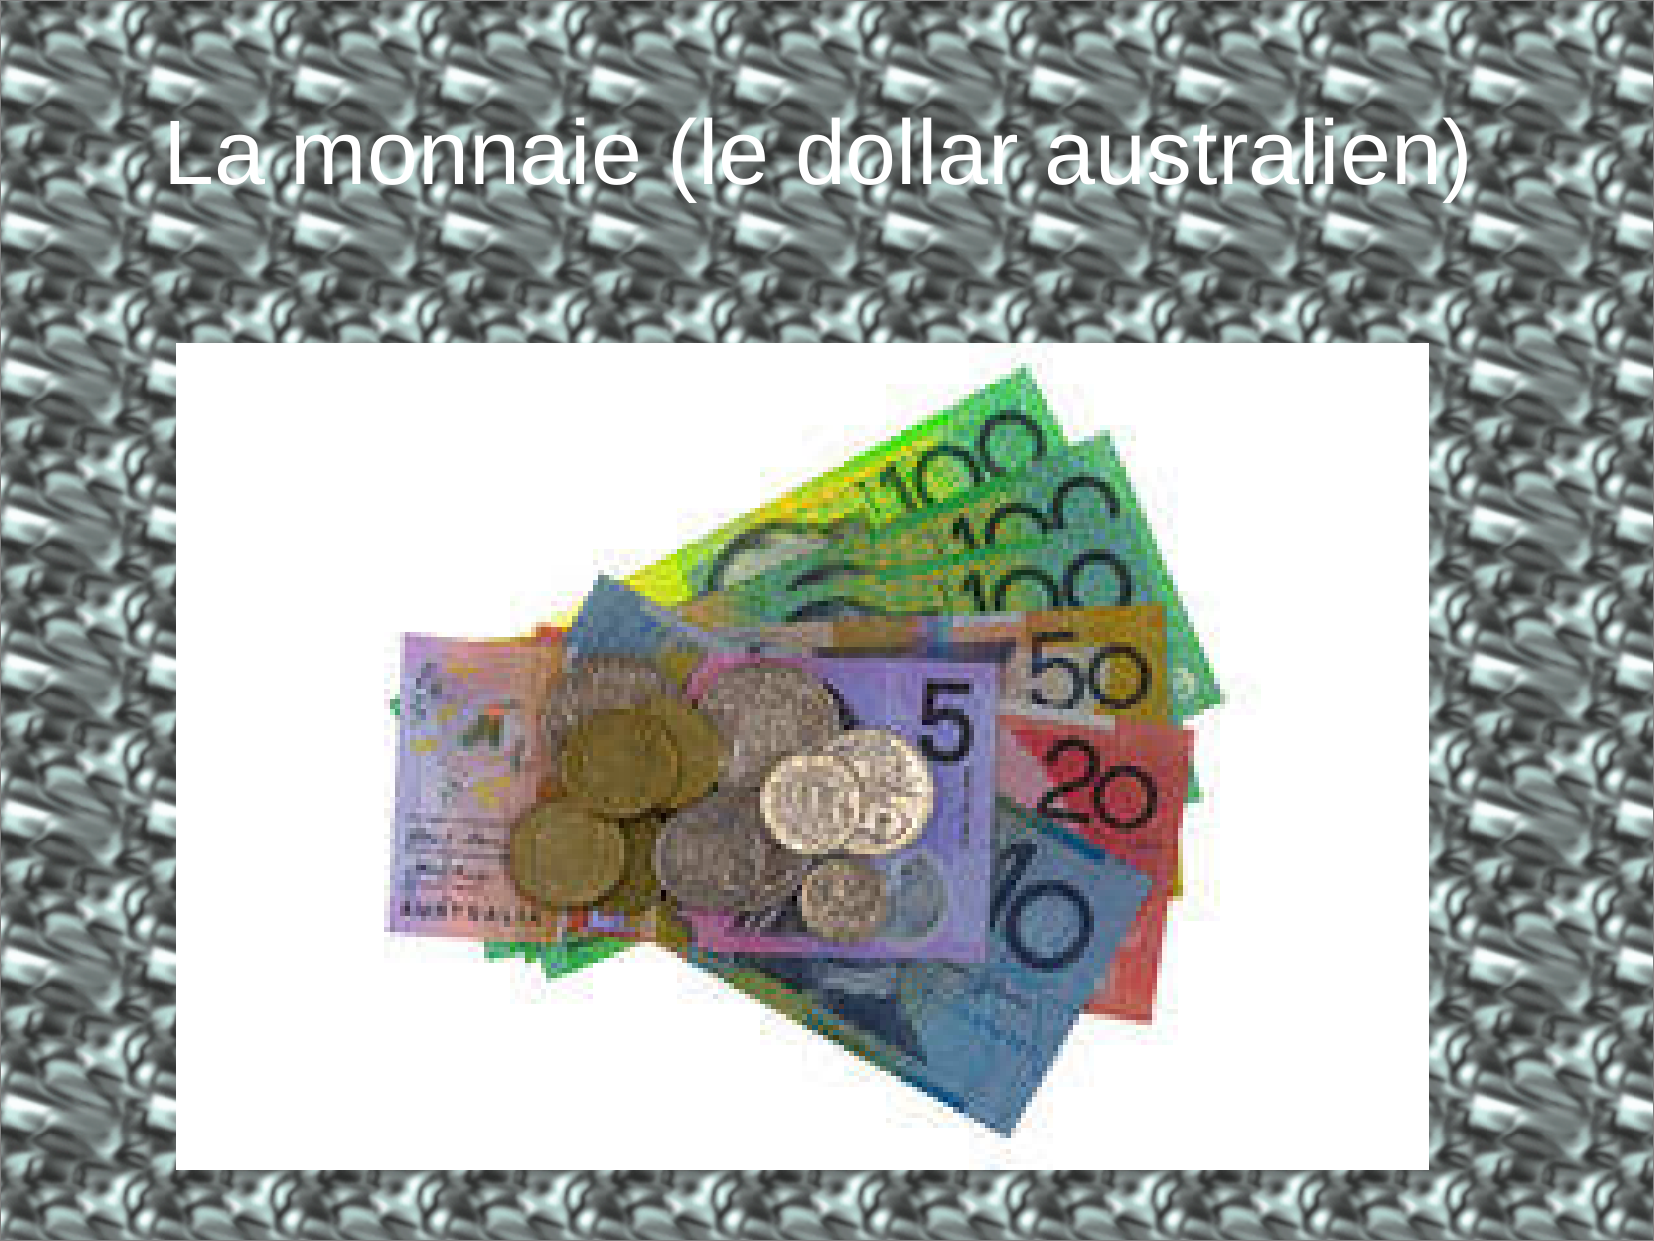

La monnaie (le dollar australien)
# La monnaie (le dollar australien)